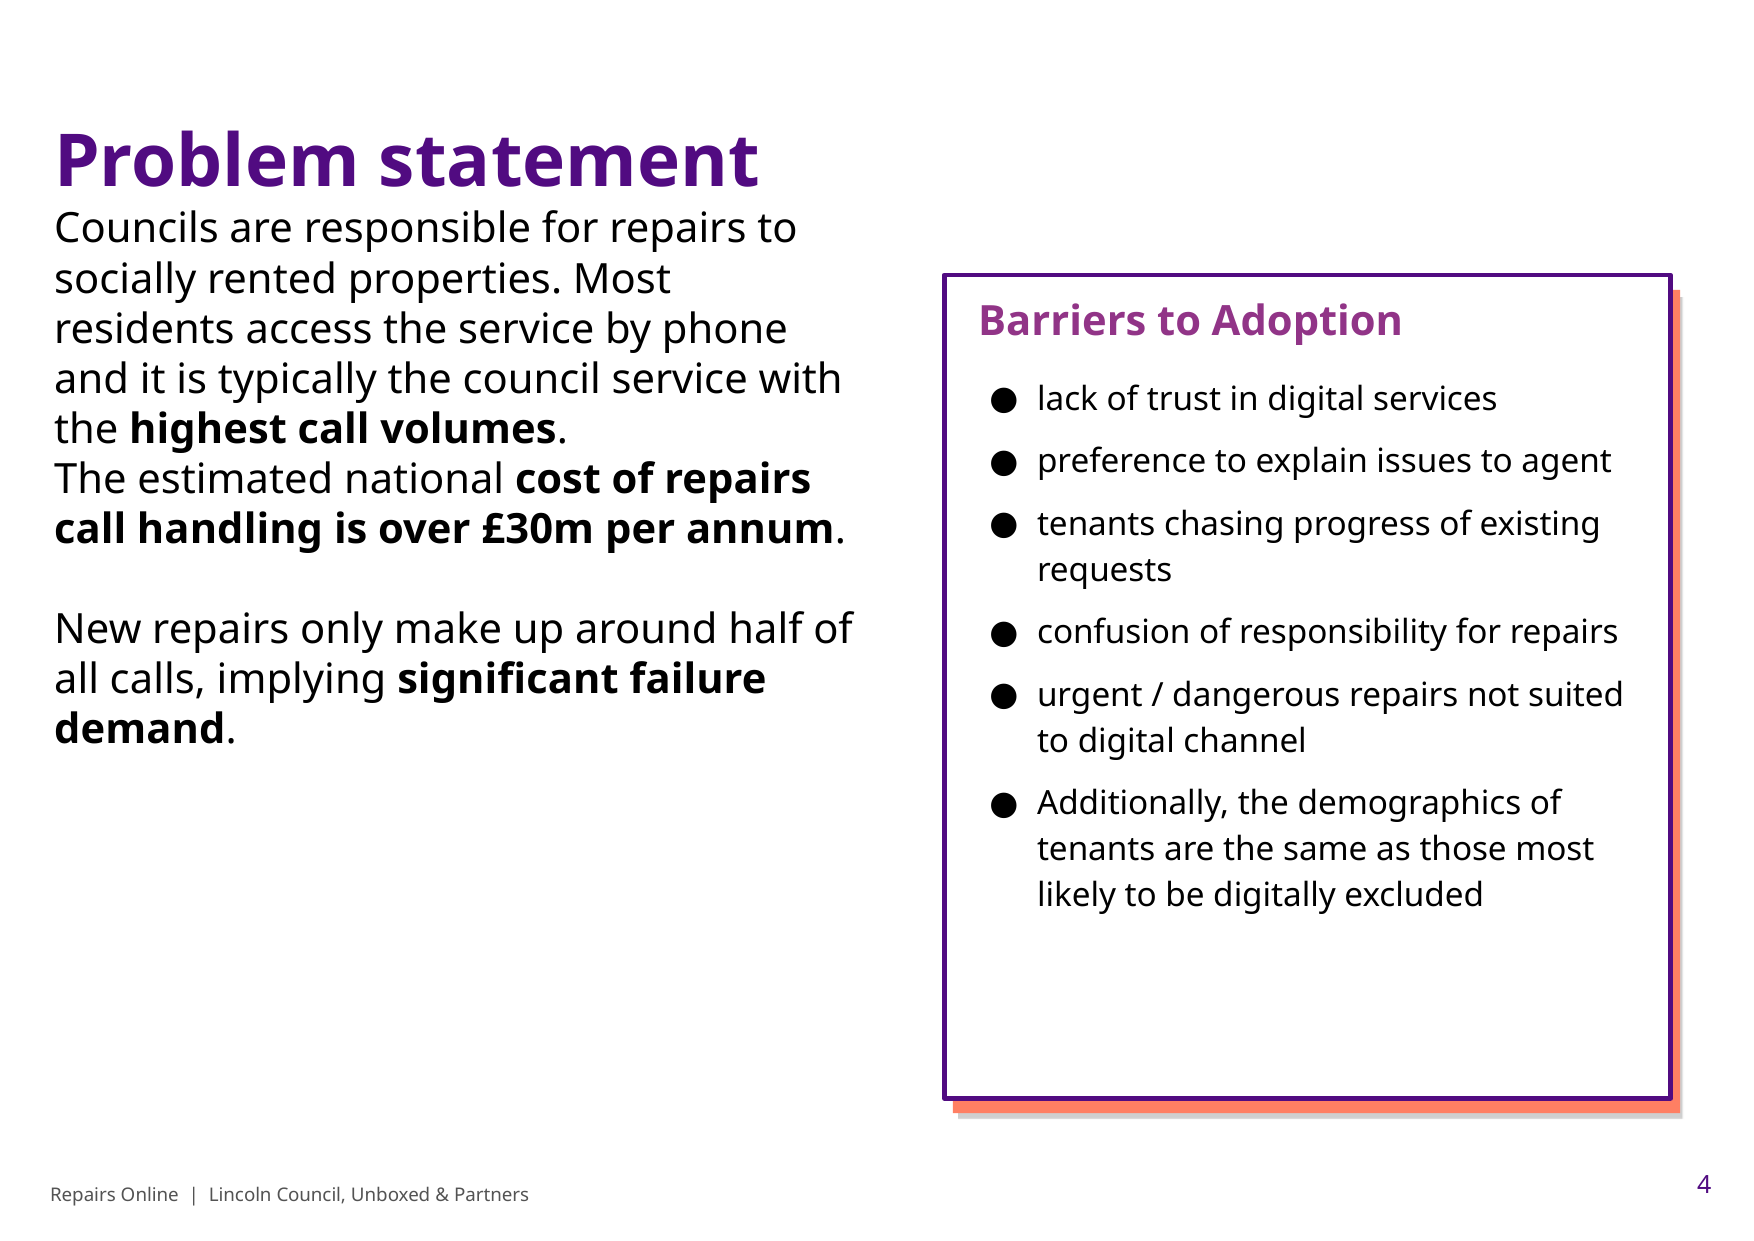

# Problem statement Councils are responsible for repairs to socially rented properties. Most residents access the service by phone and it is typically the council service with the highest call volumes. The estimated national cost of repairs call handling is over £30m per annum. New repairs only make up around half of all calls, implying significant failure demand.
Barriers to Adoption
lack of trust in digital services
preference to explain issues to agent
tenants chasing progress of existing requests
confusion of responsibility for repairs
urgent / dangerous repairs not suited to digital channel
Additionally, the demographics of tenants are the same as those most likely to be digitally excluded